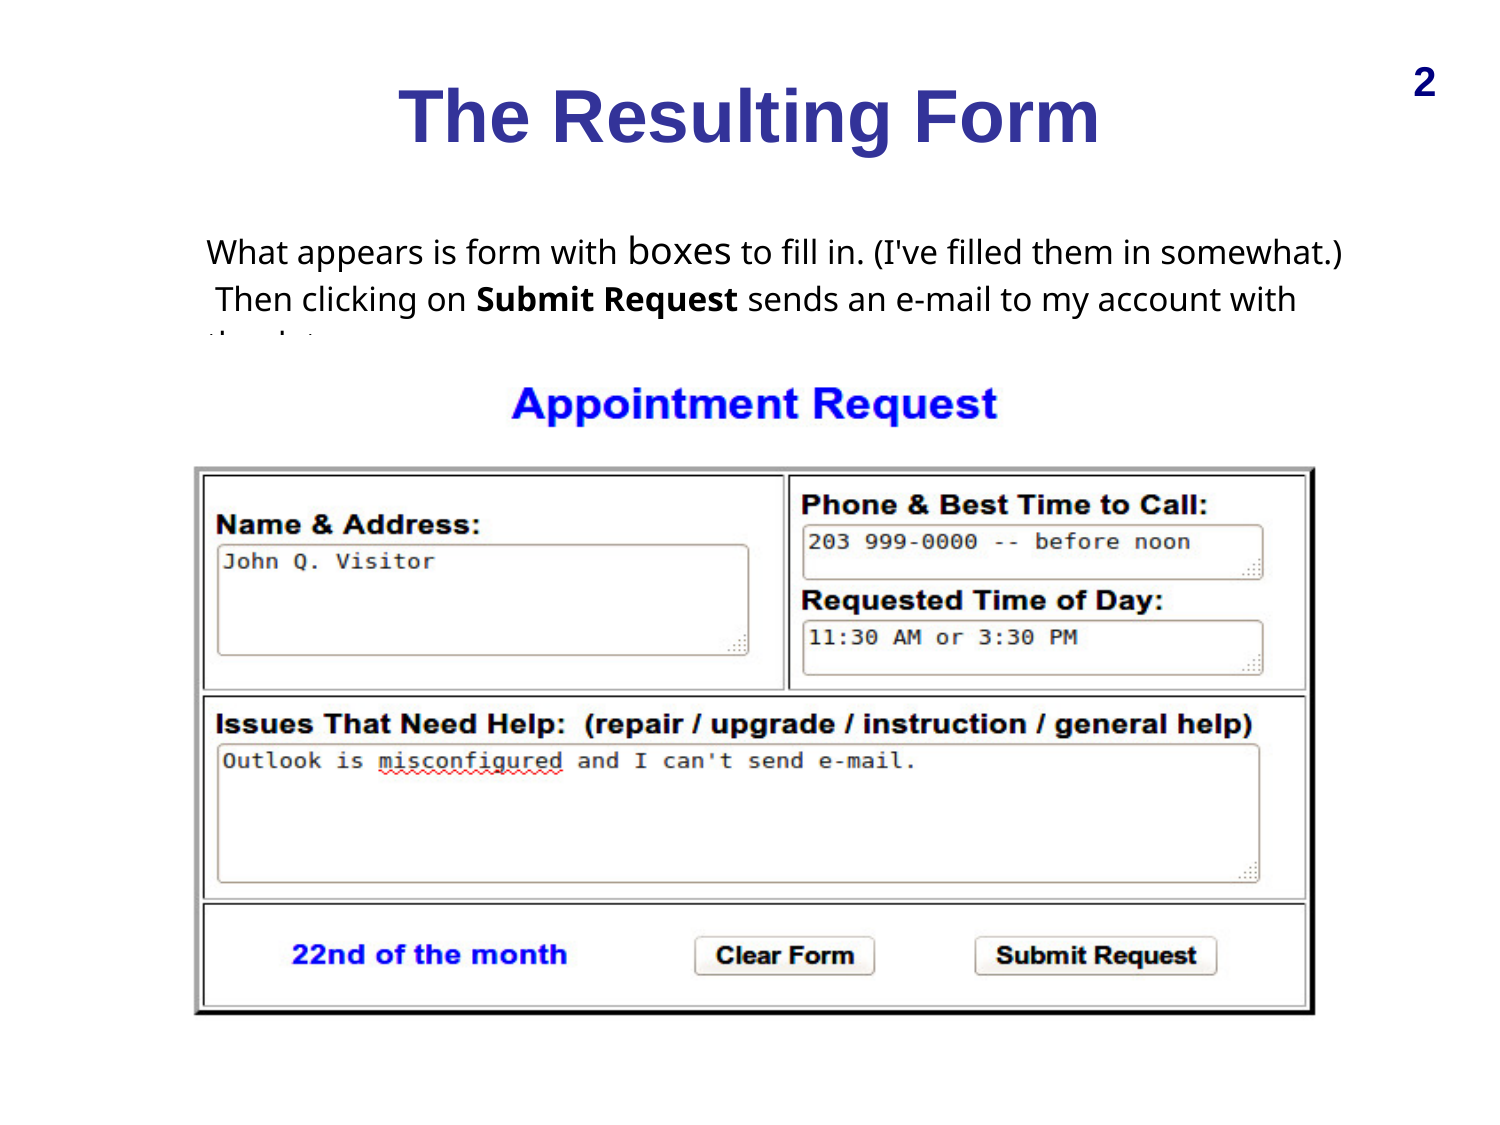

# The Resulting Form
2
What appears is form with boxes to fill in. (I've filled them in somewhat.) Then clicking on Submit Request sends an e-mail to my account with the data.